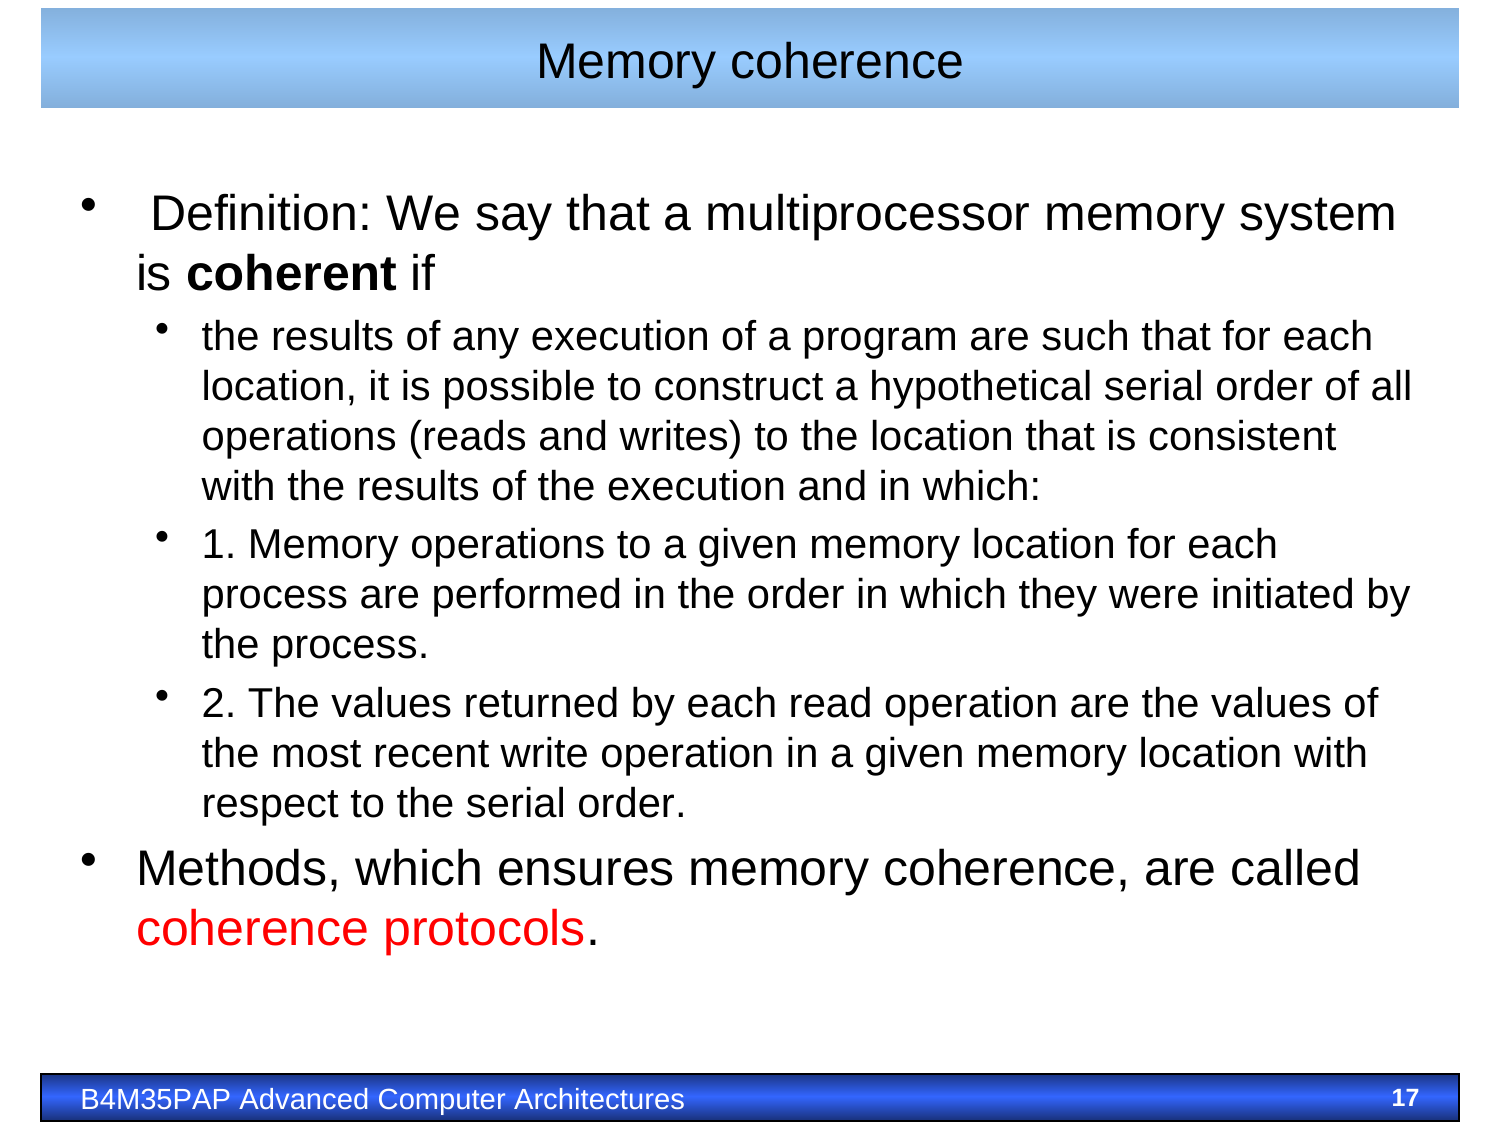

Memory coherence
# Definition: We say that a multiprocessor memory system is coherent if
the results of any execution of a program are such that for each location, it is possible to construct a hypothetical serial order of all operations (reads and writes) to the location that is consistent with the results of the execution and in which:
1. Memory operations to a given memory location for each process are performed in the order in which they were initiated by the process.
2. The values returned by each read operation are the values of the most recent write operation in a given memory location with respect to the serial order.
Methods, which ensures memory coherence, are called coherence protocols.